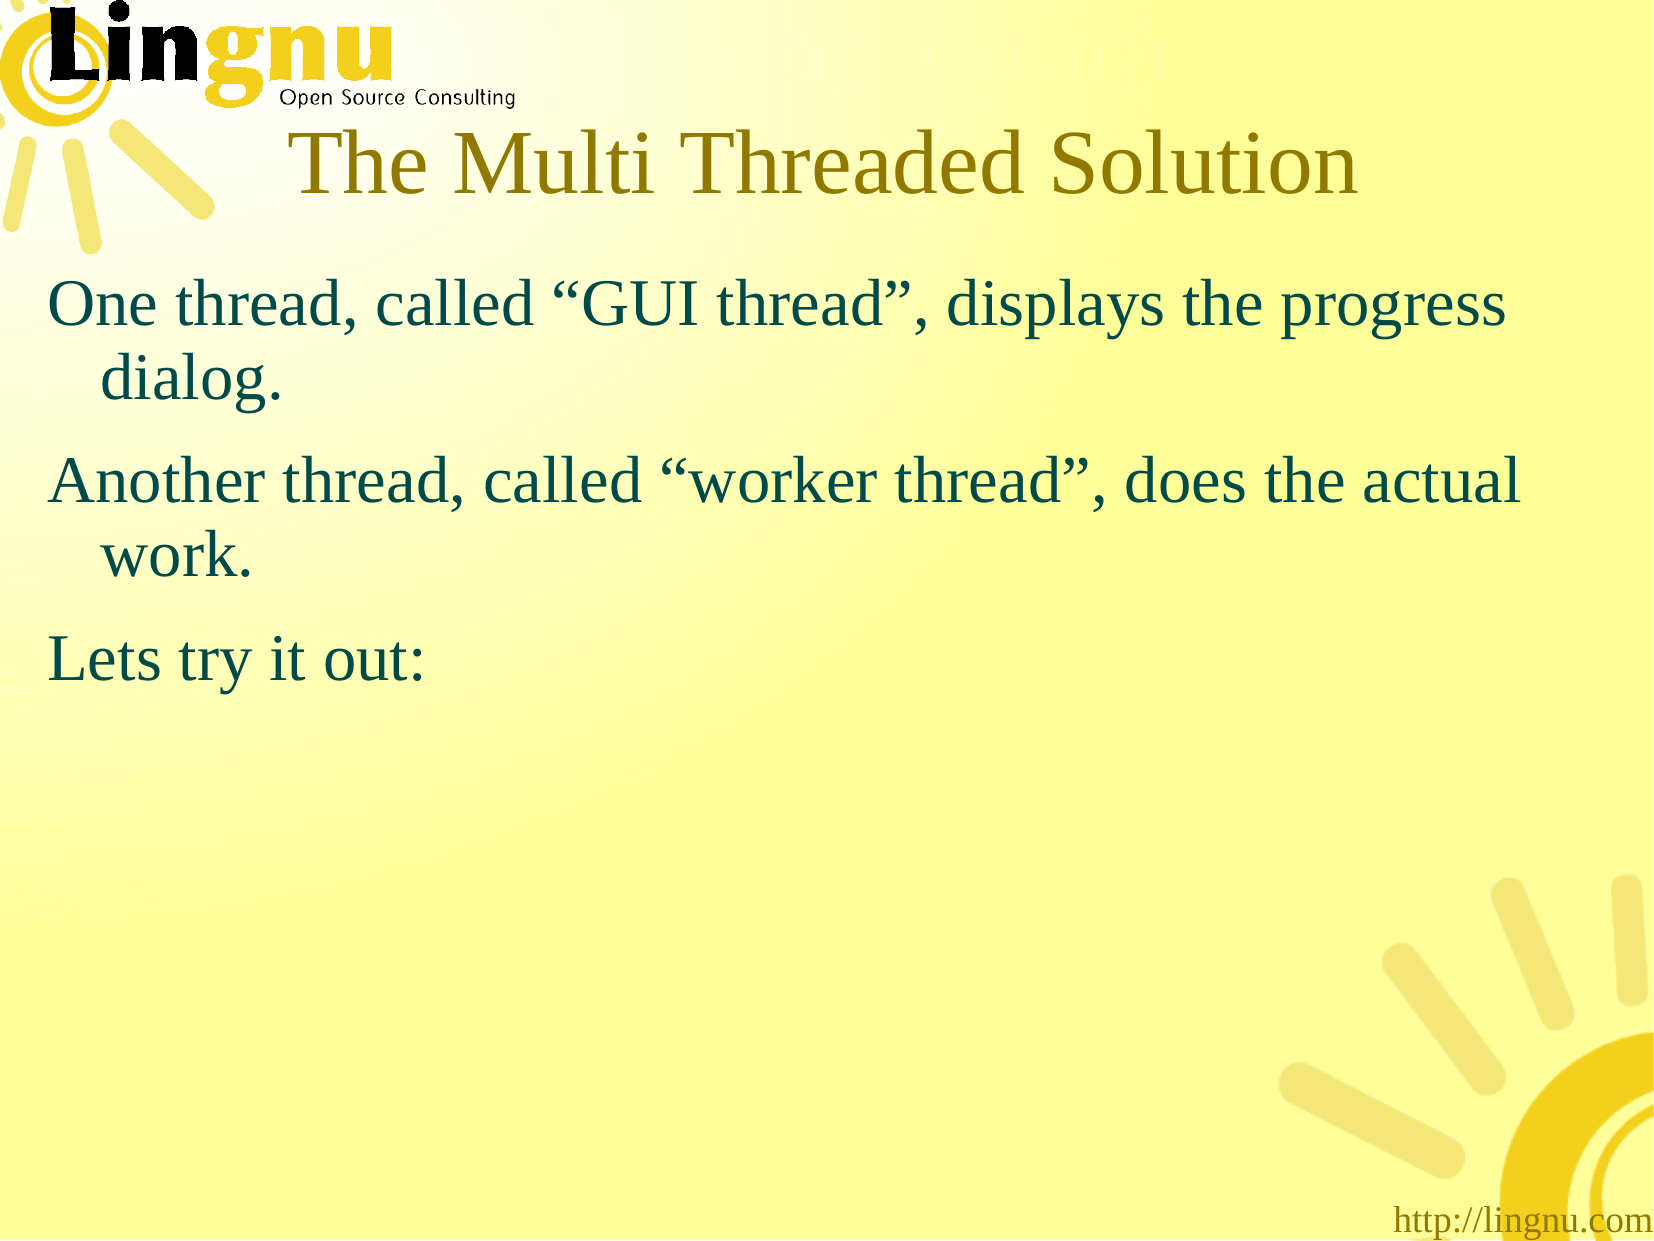

# The Multi Threaded Solution
One thread, called “GUI thread”, displays the progress dialog.
Another thread, called “worker thread”, does the actual work.
Lets try it out: